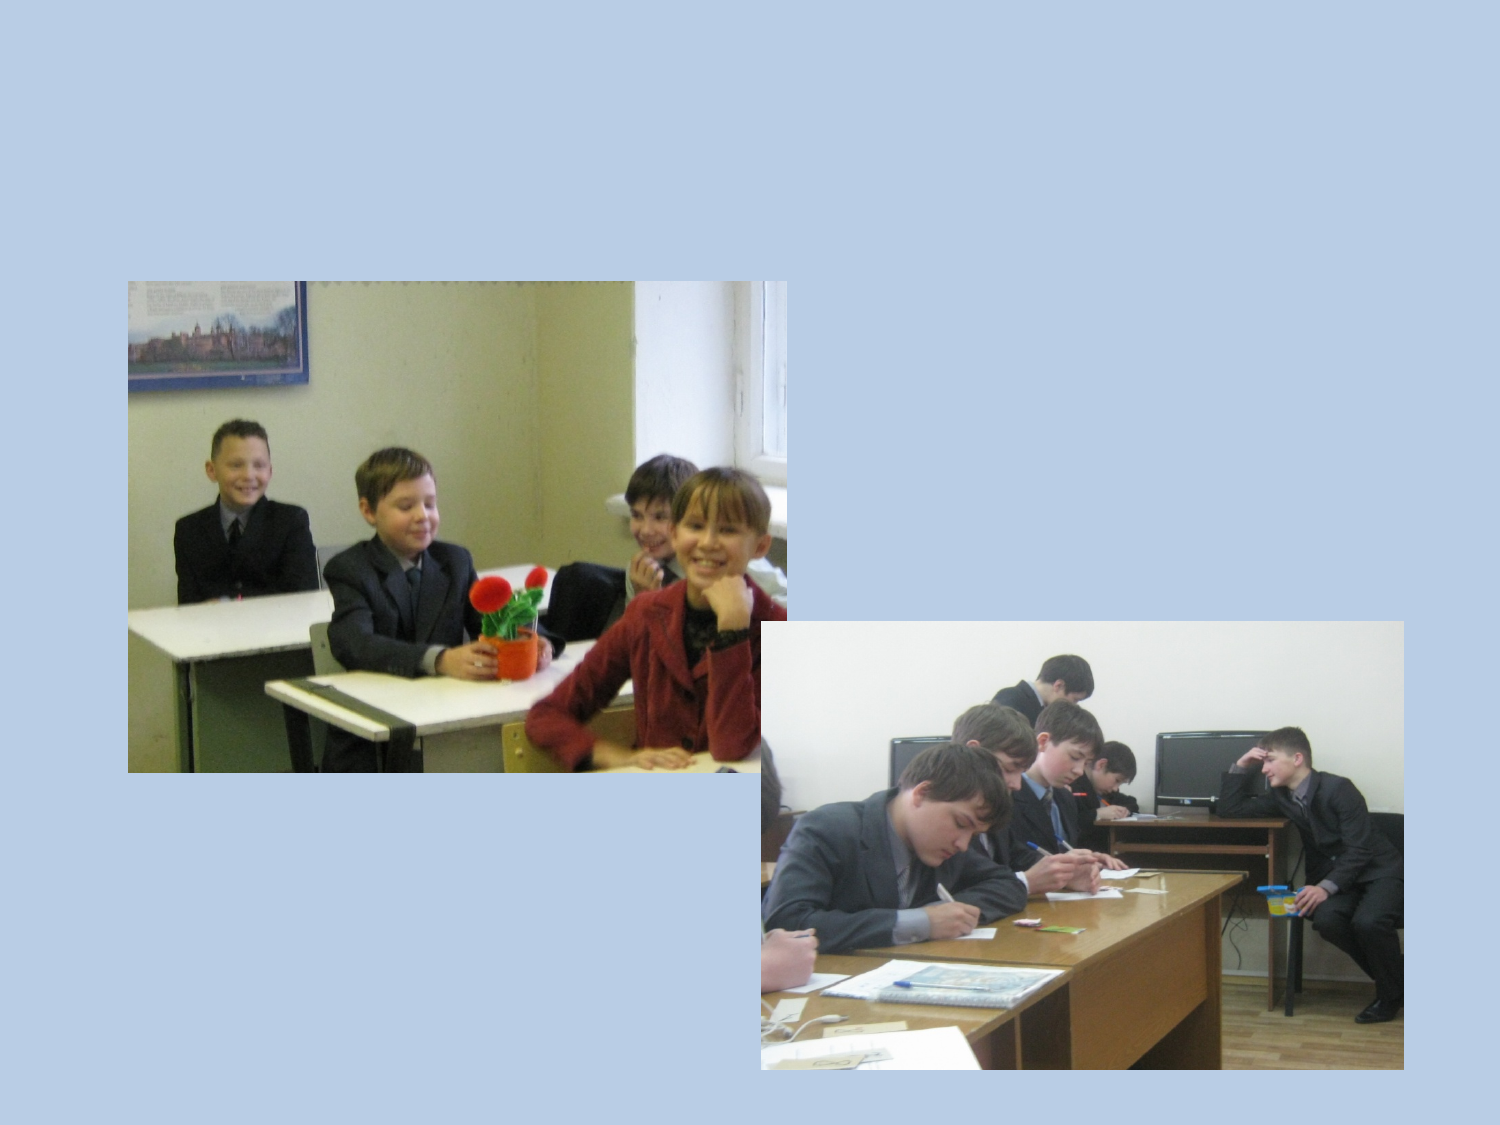

Технология коммуникативного обучения позволяет ученику овладеть иностранным языком на уровне, достаточном для адаптации в иноязычном обществе.